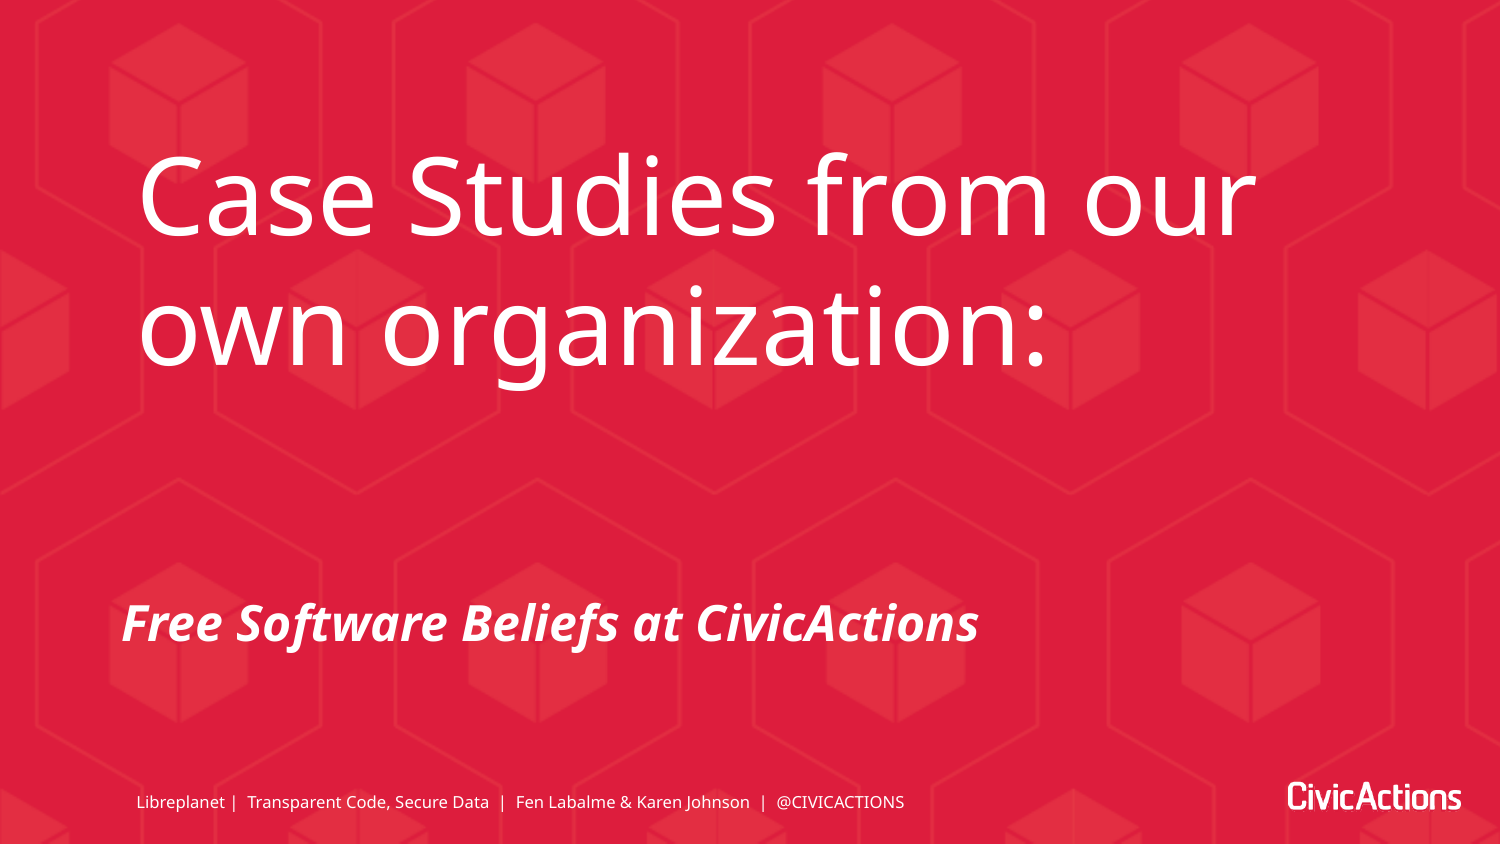

# Case Studies from our own organization:
Free Software Beliefs at CivicActions
Libreplanet | Transparent Code, Secure Data | Fen Labalme & Karen Johnson | @CIVICACTIONS